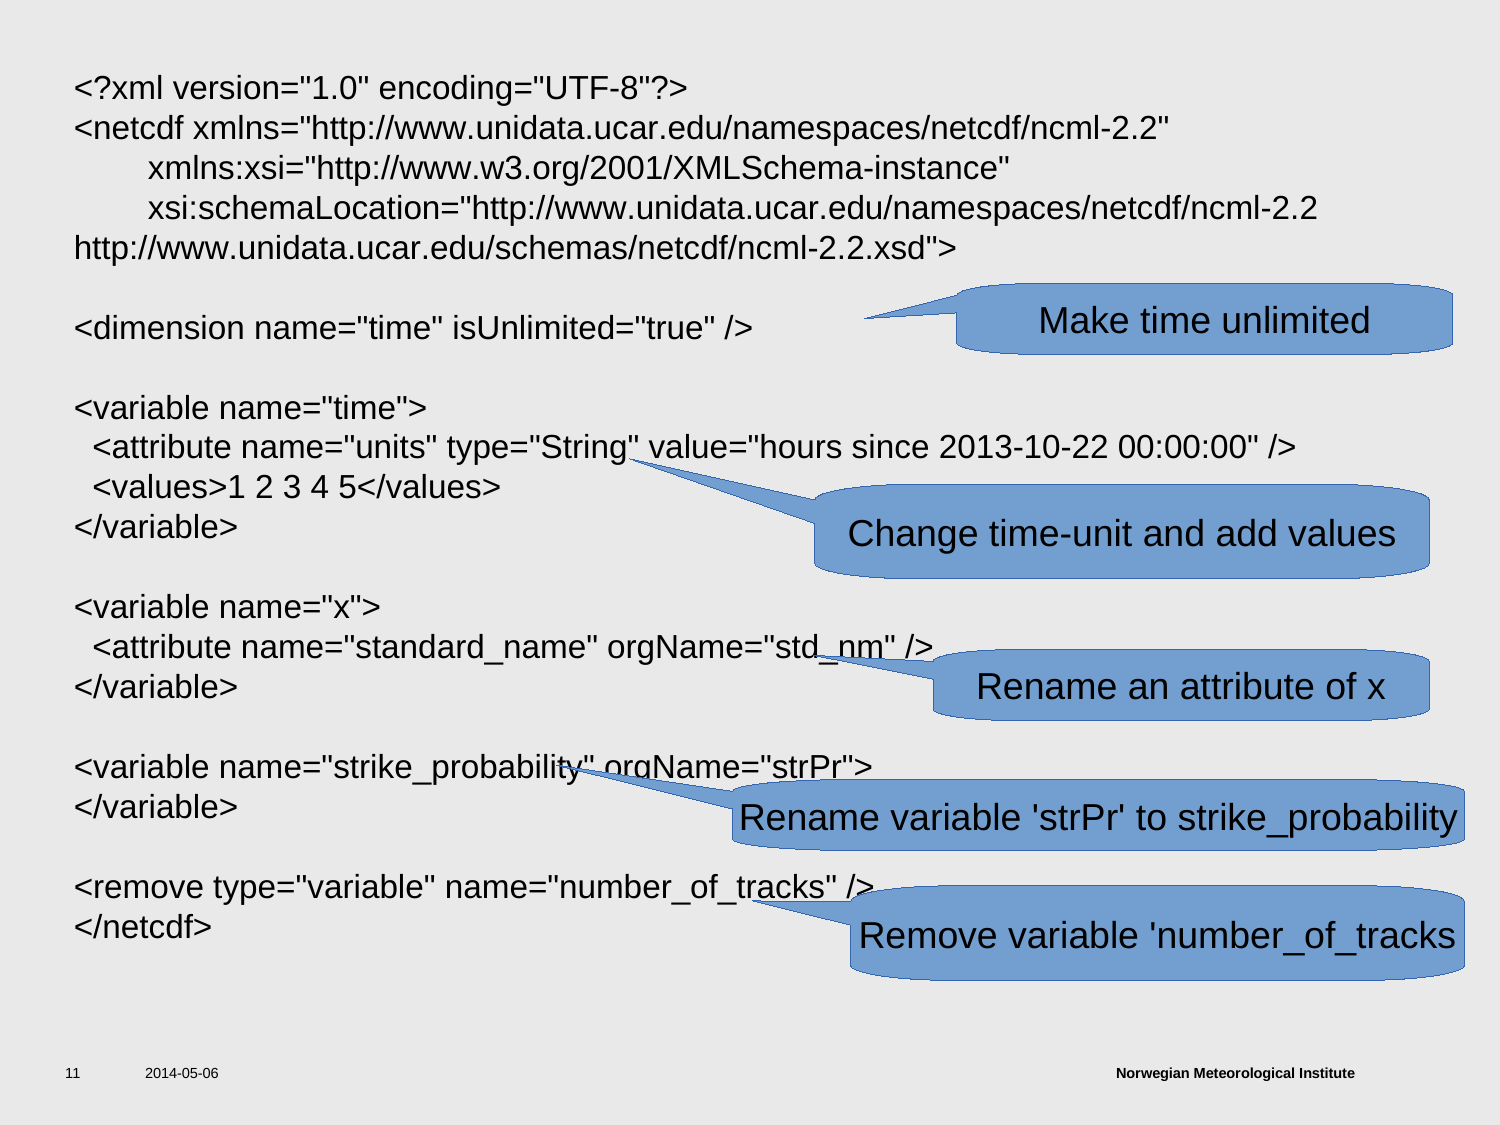

<?xml version="1.0" encoding="UTF-8"?>
<netcdf xmlns="http://www.unidata.ucar.edu/namespaces/netcdf/ncml-2.2"
 xmlns:xsi="http://www.w3.org/2001/XMLSchema-instance"
 xsi:schemaLocation="http://www.unidata.ucar.edu/namespaces/netcdf/ncml-2.2 http://www.unidata.ucar.edu/schemas/netcdf/ncml-2.2.xsd">
<dimension name="time" isUnlimited="true" />
<variable name="time">
 <attribute name="units" type="String" value="hours since 2013-10-22 00:00:00" />
 <values>1 2 3 4 5</values>
</variable>
<variable name="x">
 <attribute name="standard_name" orgName="std_nm" />
</variable>
<variable name="strike_probability" orgName="strPr">
</variable>
<remove type="variable" name="number_of_tracks" />
</netcdf>
Make time unlimited
Change time-unit and add values
Rename an attribute of x
Rename variable 'strPr' to strike_probability
Remove variable 'number_of_tracks
2014-05-06